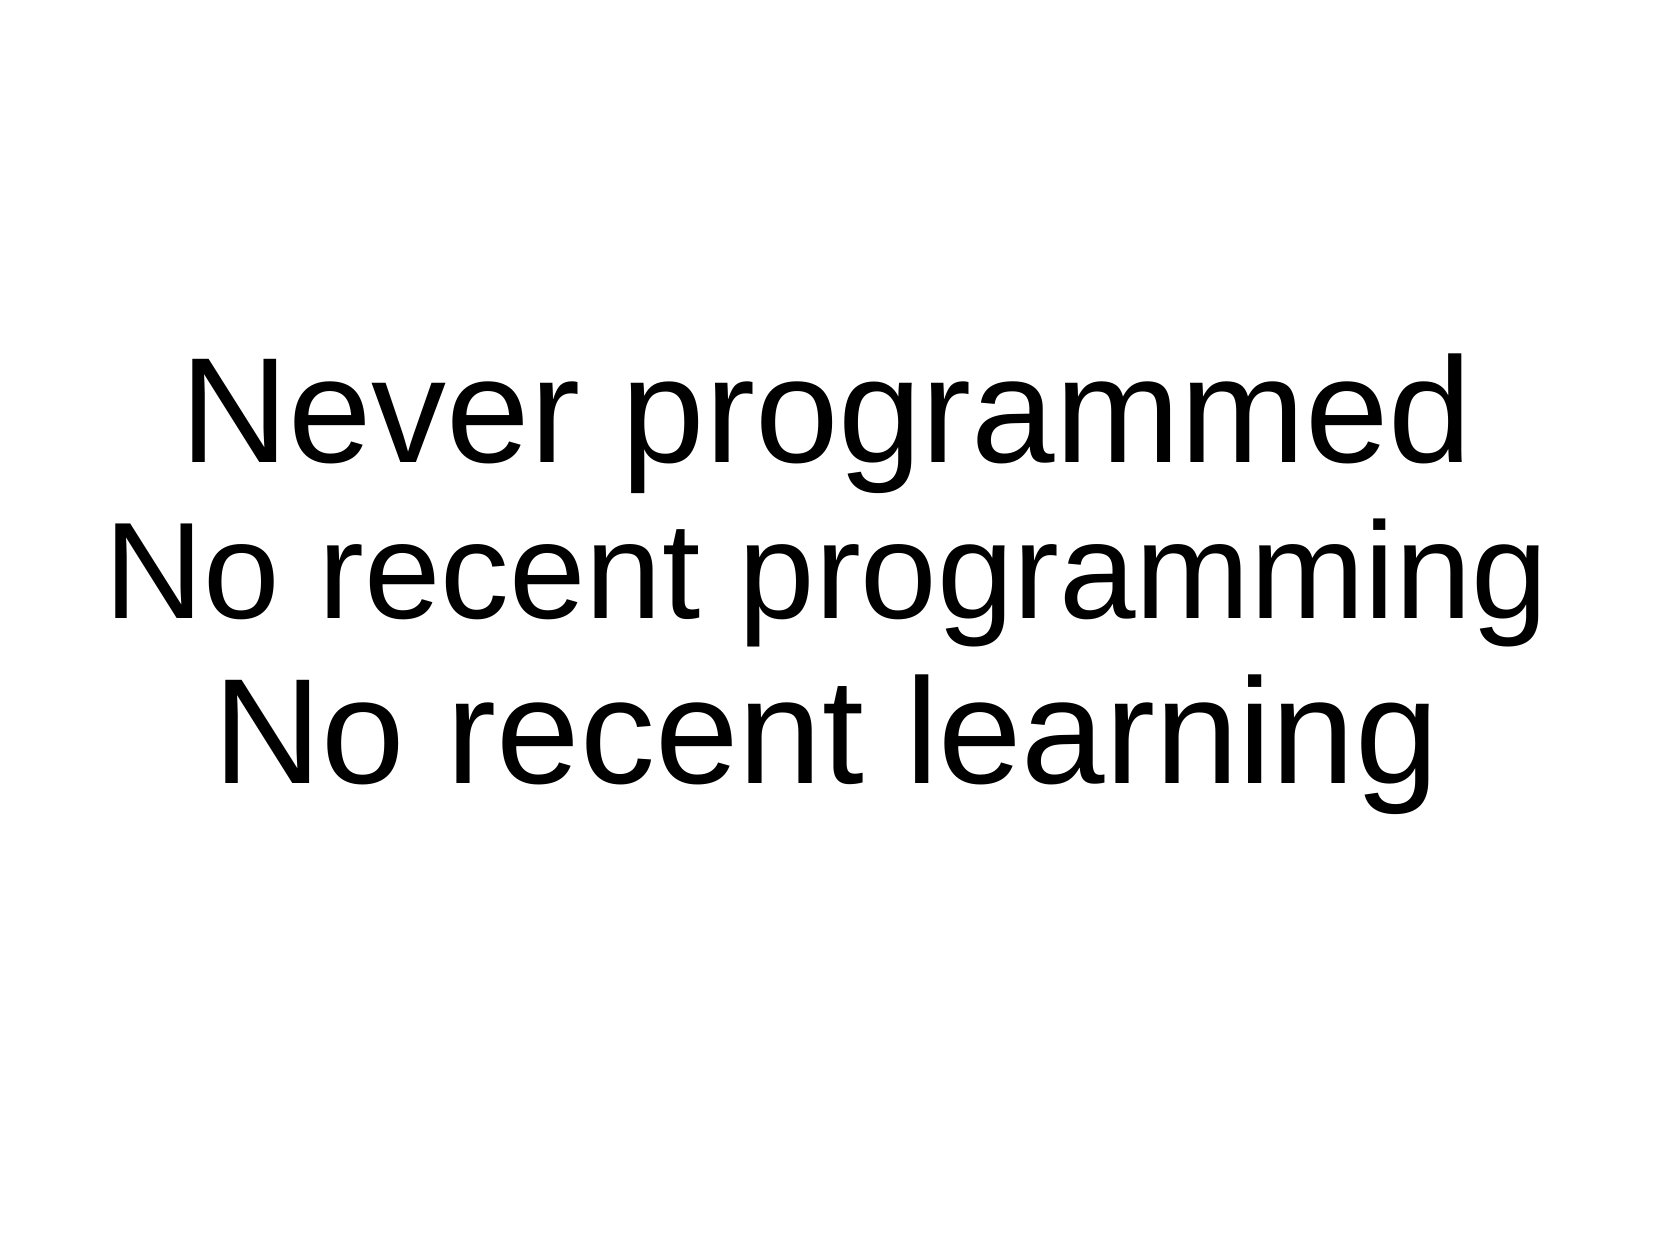

# Never programmed No recent programming No recent learning